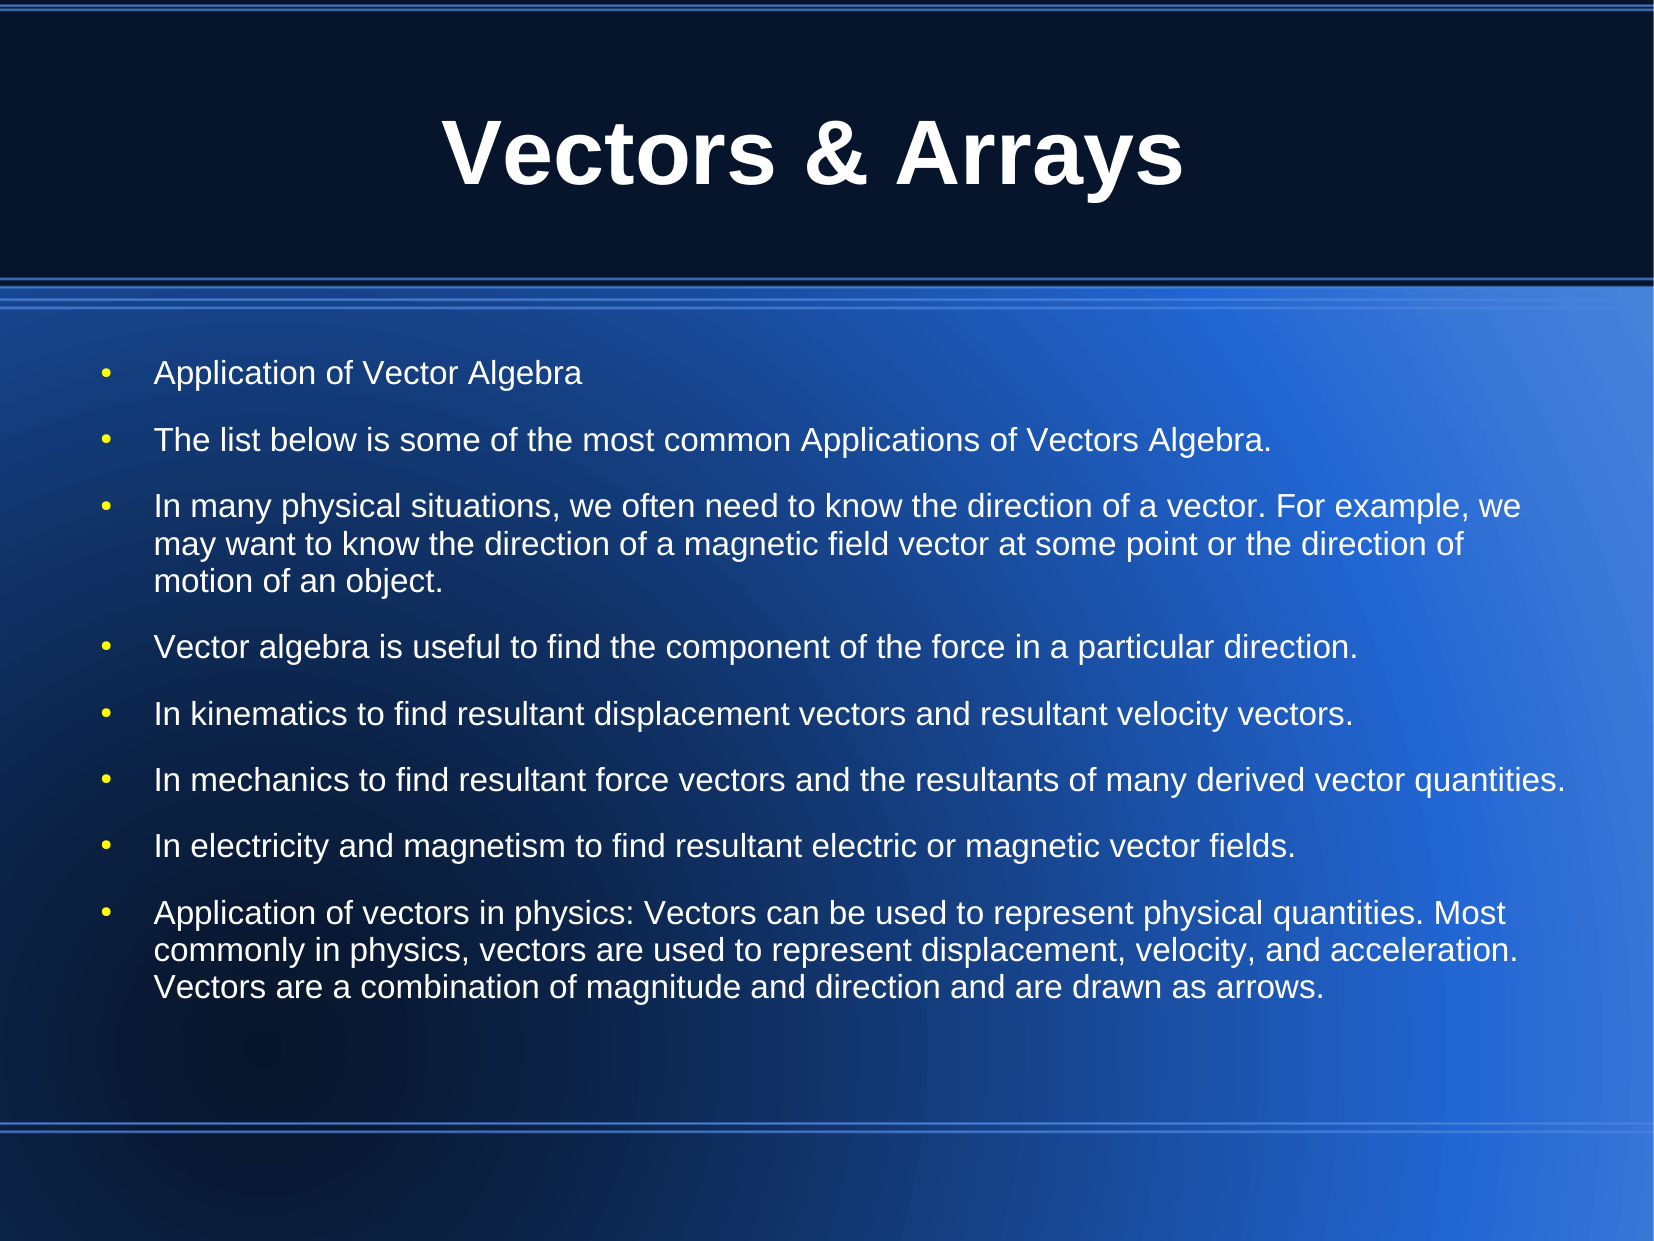

# Vectors & Arrays
Application of Vector Algebra
The list below is some of the most common Applications of Vectors Algebra.
In many physical situations, we often need to know the direction of a vector. For example, we may want to know the direction of a magnetic field vector at some point or the direction of motion of an object.
Vector algebra is useful to find the component of the force in a particular direction.
In kinematics to find resultant displacement vectors and resultant velocity vectors.
In mechanics to find resultant force vectors and the resultants of many derived vector quantities.
In electricity and magnetism to find resultant electric or magnetic vector fields.
Application of vectors in physics: Vectors can be used to represent physical quantities. Most commonly in physics, vectors are used to represent displacement, velocity, and acceleration. Vectors are a combination of magnitude and direction and are drawn as arrows.